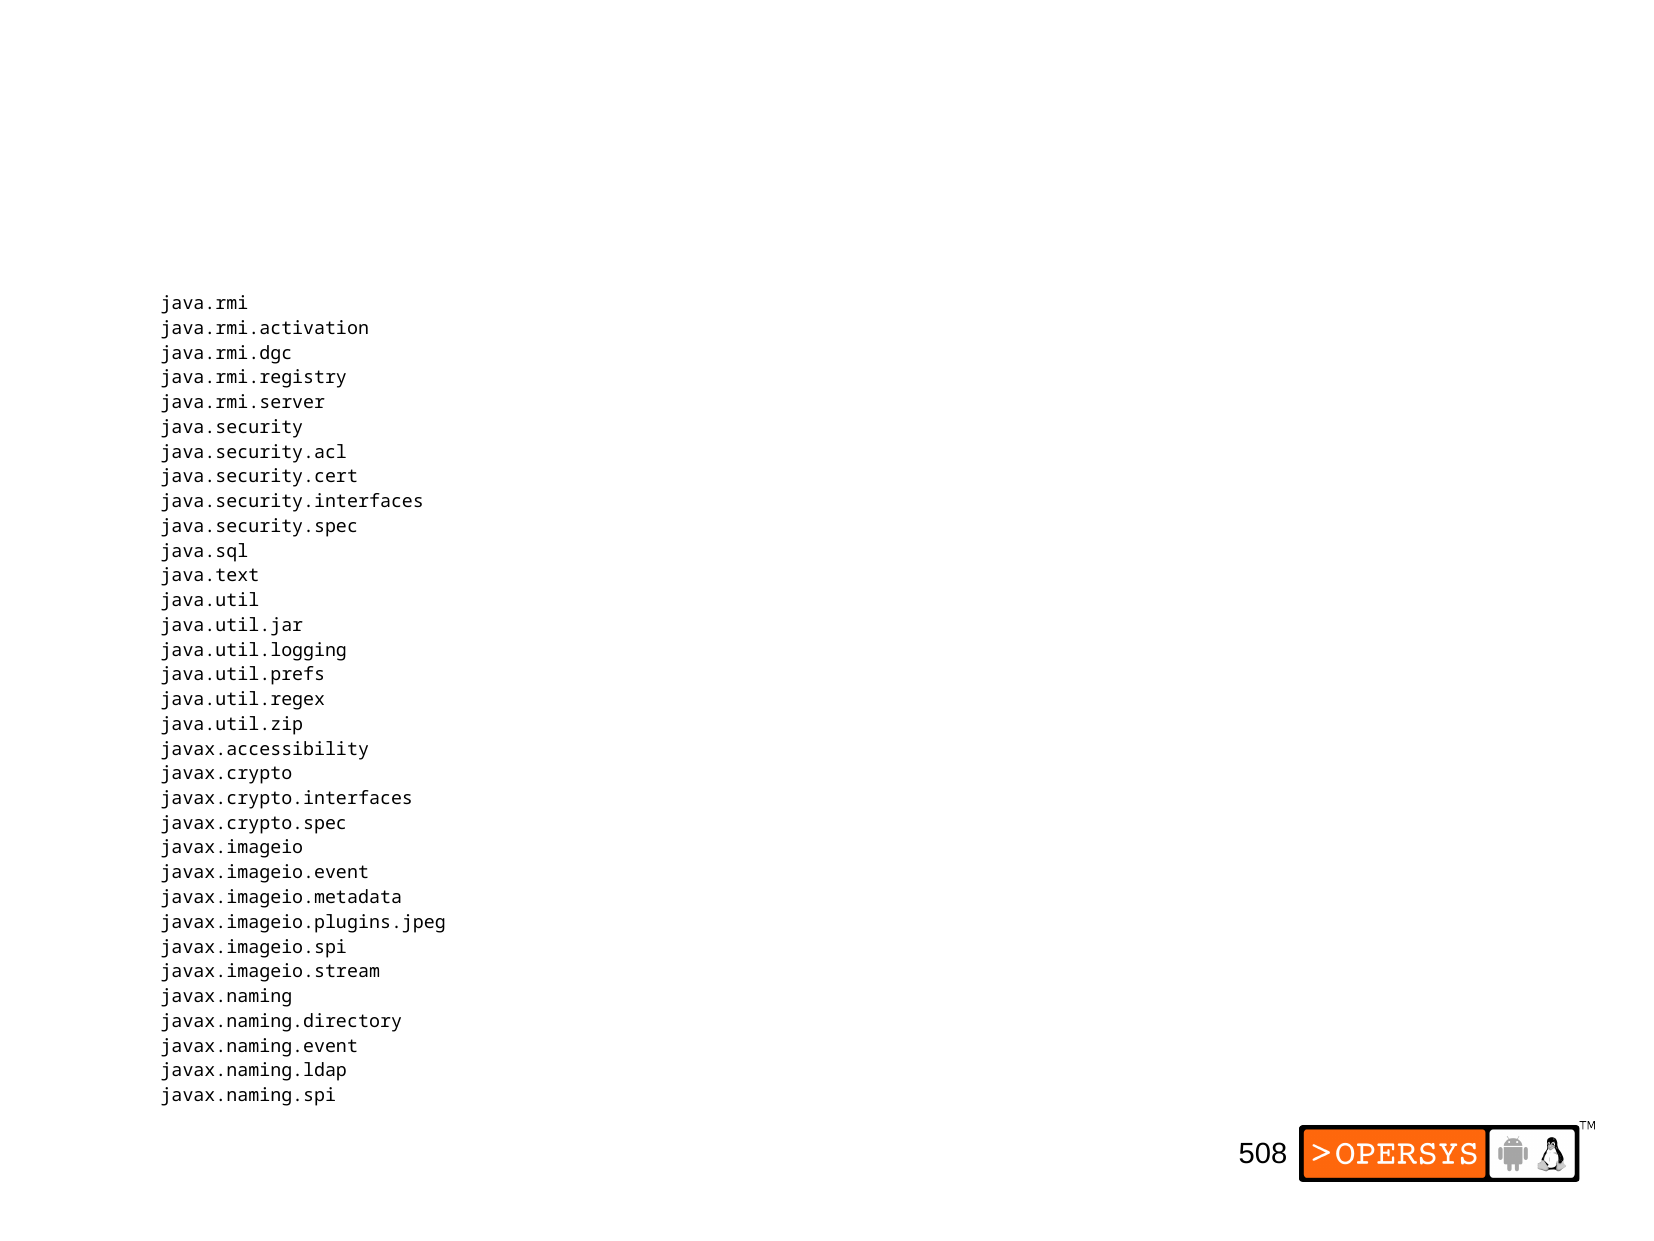

# java.rmi
java.rmi.activation
java.rmi.dgc
java.rmi.registry
java.rmi.server
java.security
java.security.acl
java.security.cert
java.security.interfaces
java.security.spec
java.sql
java.text
java.util
java.util.jar
java.util.logging
java.util.prefs
java.util.regex
java.util.zip
javax.accessibility
javax.crypto
javax.crypto.interfaces
javax.crypto.spec
javax.imageio
javax.imageio.event
javax.imageio.metadata
javax.imageio.plugins.jpeg
javax.imageio.spi
javax.imageio.stream
javax.naming
javax.naming.directory
javax.naming.event
javax.naming.ldap
javax.naming.spi